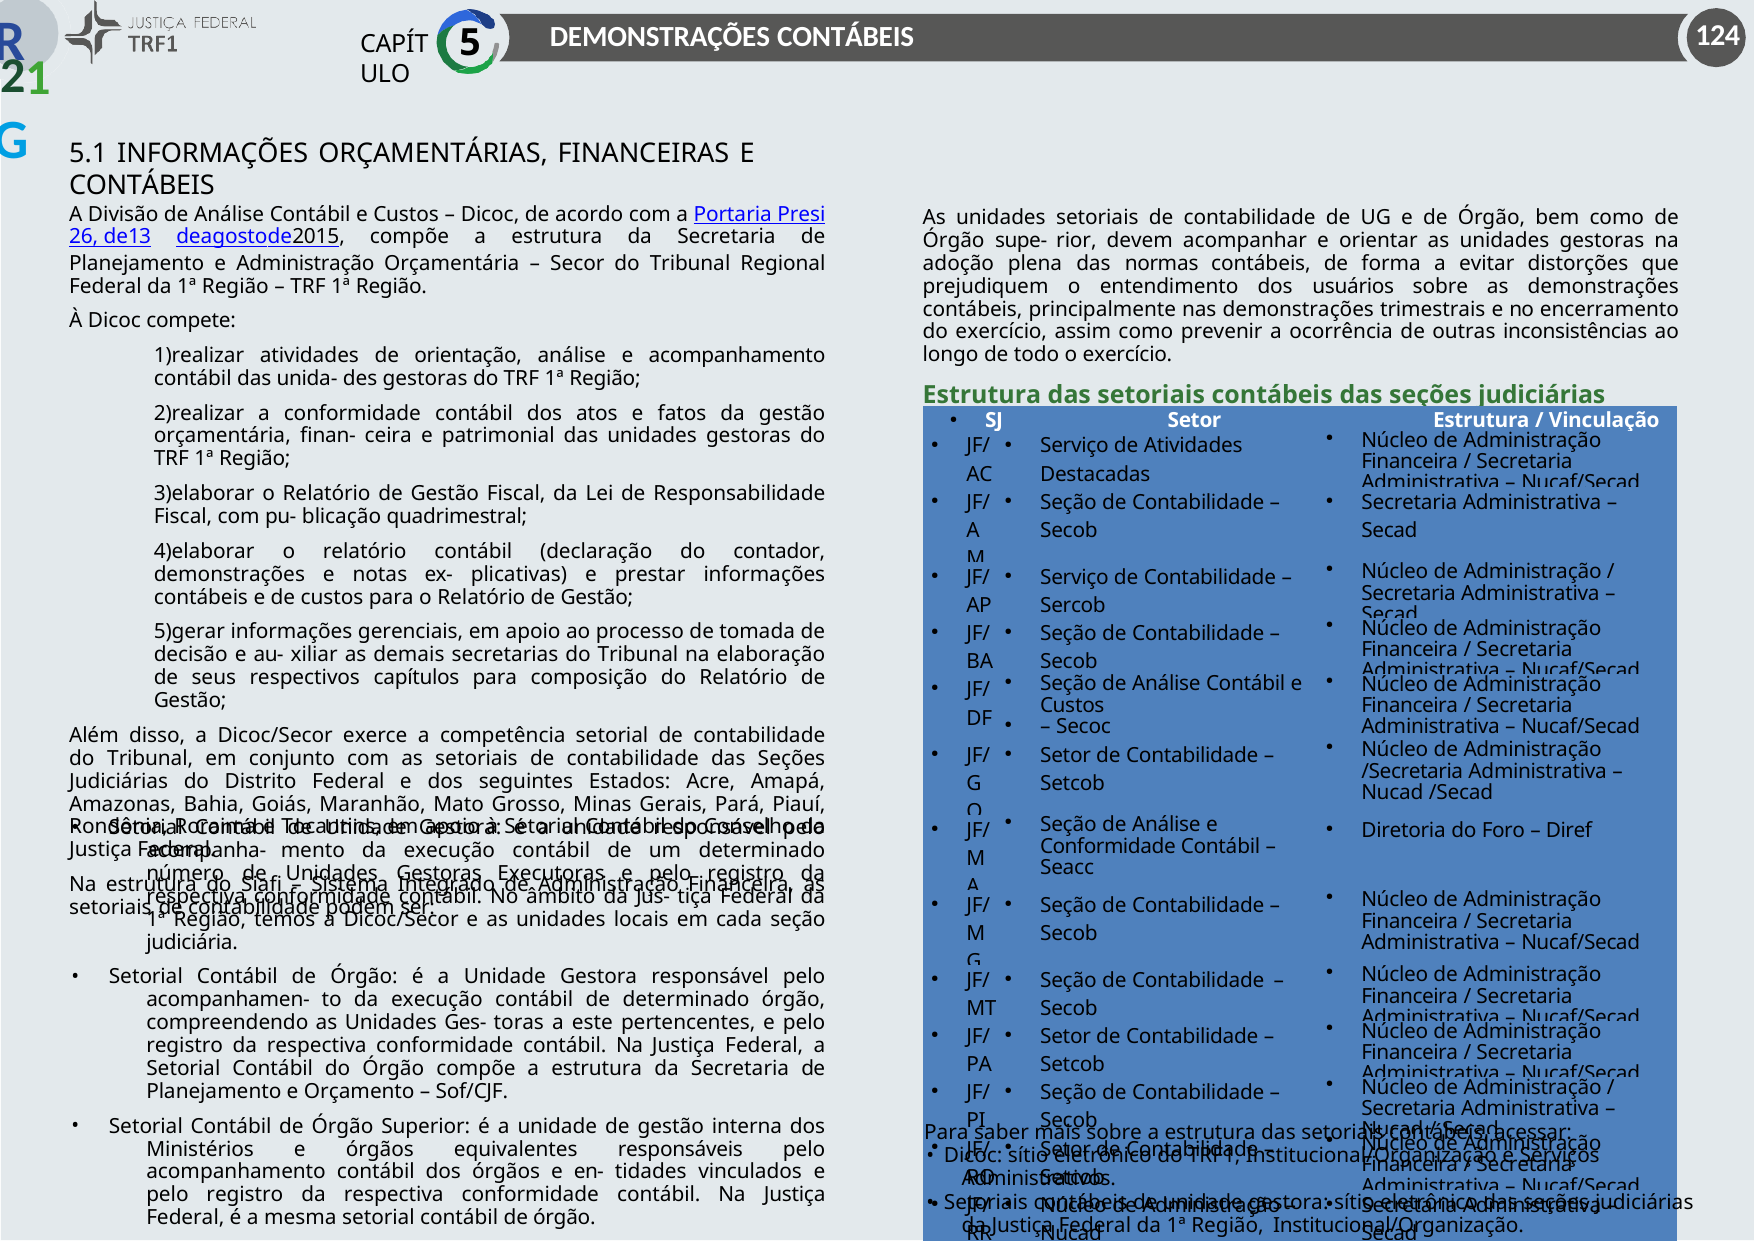

RG
124
21
DEMONSTRAÇÕES CONTÁBEIS
5
CAPÍTULO
5.1 INFORMAÇÕES ORÇAMENTÁRIAS, FINANCEIRAS E CONTÁBEIS
A Divisão de Análise Contábil e Custos – Dicoc, de acordo com a Portaria Presi26, de13 deagostode2015, compõe a estrutura da Secretaria de Planejamento e Administração Orçamentária – Secor do Tribunal Regional Federal da 1ª Região – TRF 1ª Região.
À Dicoc compete:
realizar atividades de orientação, análise e acompanhamento contábil das unida- des gestoras do TRF 1ª Região;
realizar a conformidade contábil dos atos e fatos da gestão orçamentária, finan- ceira e patrimonial das unidades gestoras do TRF 1ª Região;
elaborar o Relatório de Gestão Fiscal, da Lei de Responsabilidade Fiscal, com pu- blicação quadrimestral;
elaborar o relatório contábil (declaração do contador, demonstrações e notas ex- plicativas) e prestar informações contábeis e de custos para o Relatório de Gestão;
gerar informações gerenciais, em apoio ao processo de tomada de decisão e au- xiliar as demais secretarias do Tribunal na elaboração de seus respectivos capítulos para composição do Relatório de Gestão;
Além disso, a Dicoc/Secor exerce a competência setorial de contabilidade do Tribunal, em conjunto com as setoriais de contabilidade das Seções Judiciárias do Distrito Federal e dos seguintes Estados: Acre, Amapá, Amazonas, Bahia, Goiás, Maranhão, Mato Grosso, Minas Gerais, Pará, Piauí, Rondônia, Roraima e Tocantins, em apoio à Setorial Contábil do Conselho da Justiça Federal.
Na estrutura do Siafi – Sistema Integrado de Administração Financeira, as setoriais de contabilidade podem ser:
As unidades setoriais de contabilidade de UG e de Órgão, bem como de Órgão supe- rior, devem acompanhar e orientar as unidades gestoras na adoção plena das normas contábeis, de forma a evitar distorções que prejudiquem o entendimento dos usuários sobre as demonstrações contábeis, principalmente nas demonstrações trimestrais e no encerramento do exercício, assim como prevenir a ocorrência de outras inconsistências ao longo de todo o exercício.
Estrutura das setoriais contábeis das seções judiciárias
| SJ Setor Estrutura / Vinculação | | |
| --- | --- | --- |
| JF/AC | Serviço de Atividades Destacadas | Núcleo de Administração Financeira / Secretaria Administrativa – Nucaf/Secad |
| JF/AM | Seção de Contabilidade – Secob | Secretaria Administrativa – Secad |
| JF/AP | Serviço de Contabilidade – Sercob | Núcleo de Administração / Secretaria Administrativa – Secad |
| JF/BA | Seção de Contabilidade – Secob | Núcleo de Administração Financeira / Secretaria Administrativa – Nucaf/Secad |
| JF/DF | Seção de Análise Contábil e Custos – Secoc | Núcleo de Administração Financeira / Secretaria Administrativa – Nucaf/Secad |
| JF/GO | Setor de Contabilidade – Setcob | Núcleo de Administração /Secretaria Administrativa – Nucad /Secad |
| JF/MA | Seção de Análise e Conformidade Contábil – Seacc | Diretoria do Foro – Diref |
| JF/MG | Seção de Contabilidade – Secob | Núcleo de Administração Financeira / Secretaria Administrativa – Nucaf/Secad |
| JF/MT | Seção de Contabilidade – Secob | Núcleo de Administração Financeira / Secretaria Administrativa – Nucaf/Secad |
| JF/PA | Setor de Contabilidade – Setcob | Núcleo de Administração Financeira / Secretaria Administrativa – Nucaf/Secad |
| JF/PI | Seção de Contabilidade – Secob | Núcleo de Administração / Secretaria Administrativa – Nucad / Secad |
| JF/RO | Setor de Contabilidade – Setcob | Núcleo de Administração Financeira / Secretaria Administrativa – Nucaf/Secad |
| JF/RR | Núcleo de Administração – Nucad | Secretaria Administrativa – Secad |
| JF/TO | Serviço de Contabilidade – Sercob | Secretaria Administrativa – Secad |
Setorial Contábil de Unidade Gestora: é a unidade responsável pelo acompanha- mento da execução contábil de um determinado número de Unidades Gestoras Executoras e pelo registro da respectiva conformidade contábil. No âmbito da Jus- tiça Federal da 1ª Região, temos a Dicoc/Secor e as unidades locais em cada seção judiciária.
Setorial Contábil de Órgão: é a Unidade Gestora responsável pelo acompanhamen- to da execução contábil de determinado órgão, compreendendo as Unidades Ges- toras a este pertencentes, e pelo registro da respectiva conformidade contábil. Na Justiça Federal, a Setorial Contábil do Órgão compõe a estrutura da Secretaria de Planejamento e Orçamento – Sof/CJF.
Setorial Contábil de Órgão Superior: é a unidade de gestão interna dos Ministérios e órgãos equivalentes responsáveis pelo acompanhamento contábil dos órgãos e en- tidades vinculados e pelo registro da respectiva conformidade contábil. Na Justiça Federal, é a mesma setorial contábil de órgão.
Para saber mais sobre a estrutura das setoriais contábeis, acessar:
Dicoc: sítio eletrônico do TRF1, Institucional/Organização e Serviços Administrativos.
Setoriais contábeis de unidade gestora: sítio eletrônico das seções judiciárias da Justiça Federal da 1ª Região, Institucional/Organização.